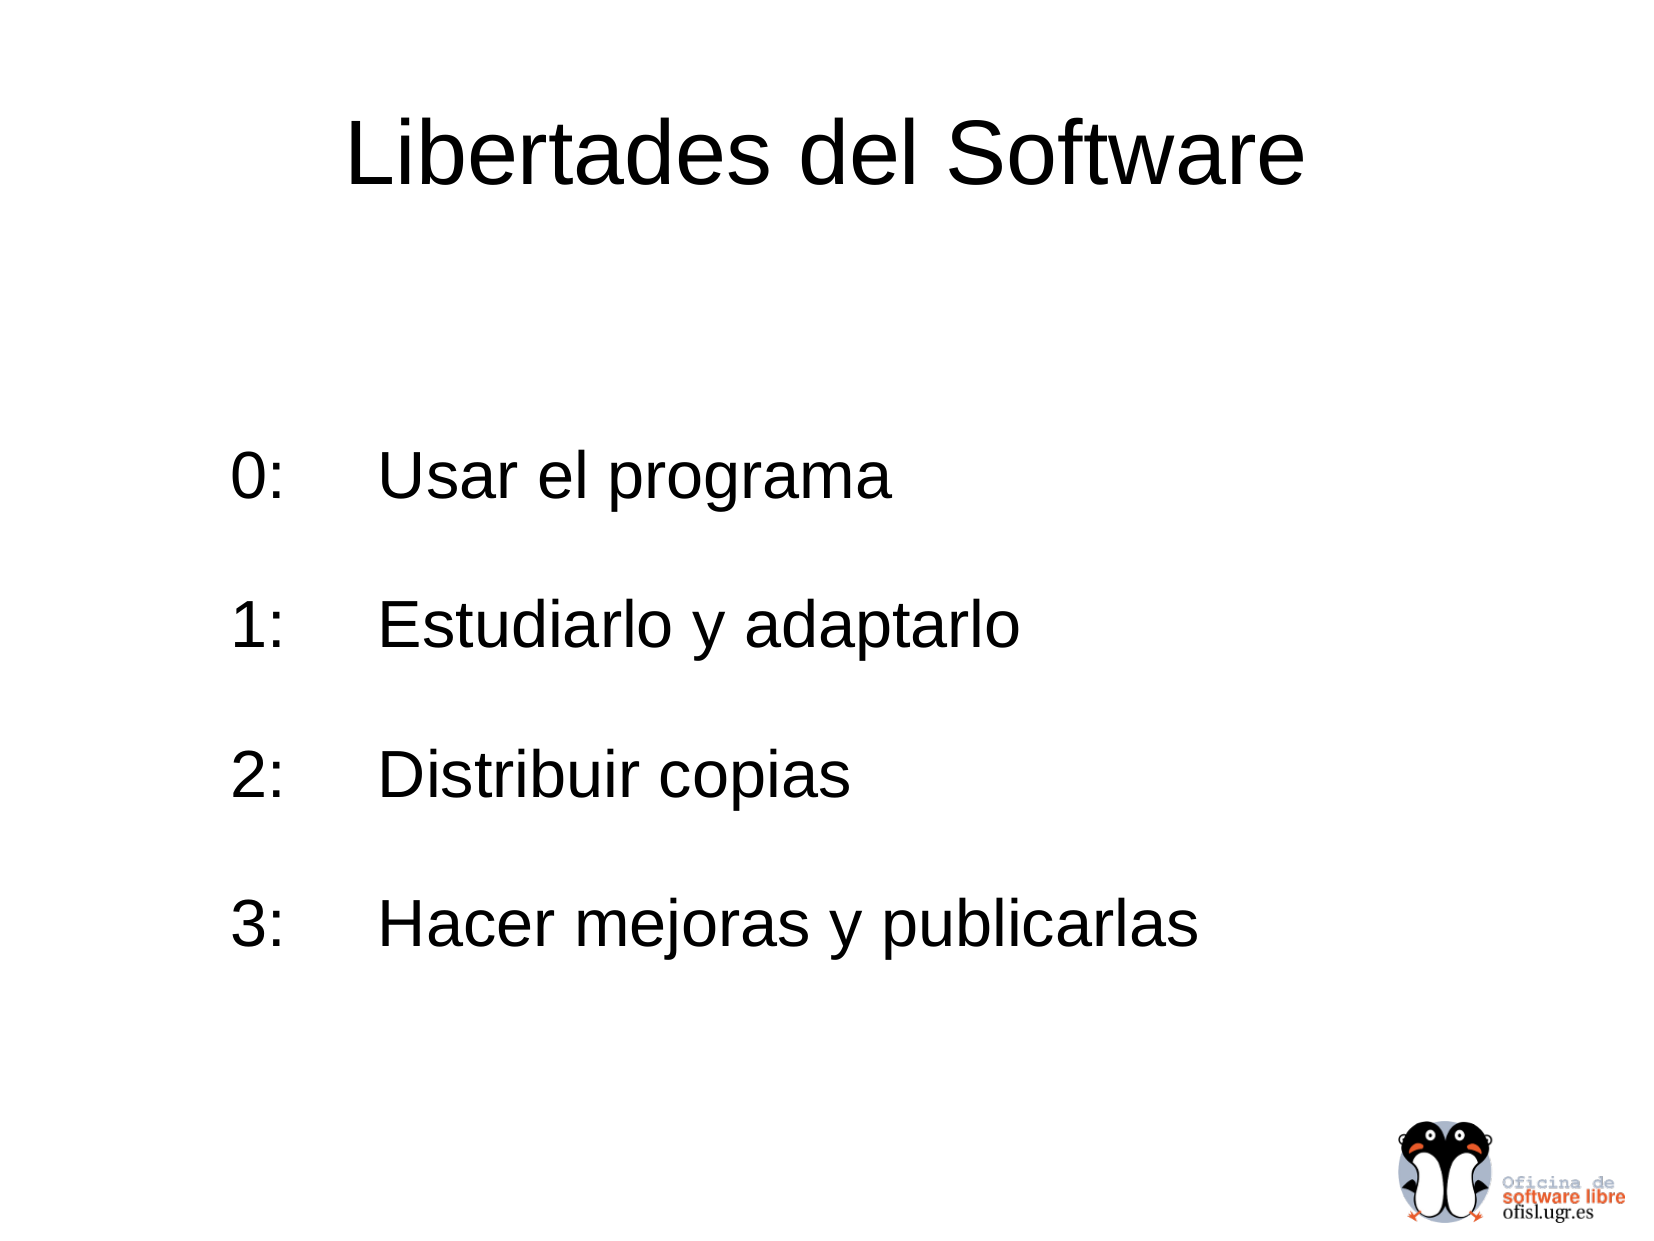

# Libertades del Software
		0:		Usar el programa
		1:		Estudiarlo y adaptarlo
		2:		Distribuir copias
		3:		Hacer mejoras y publicarlas